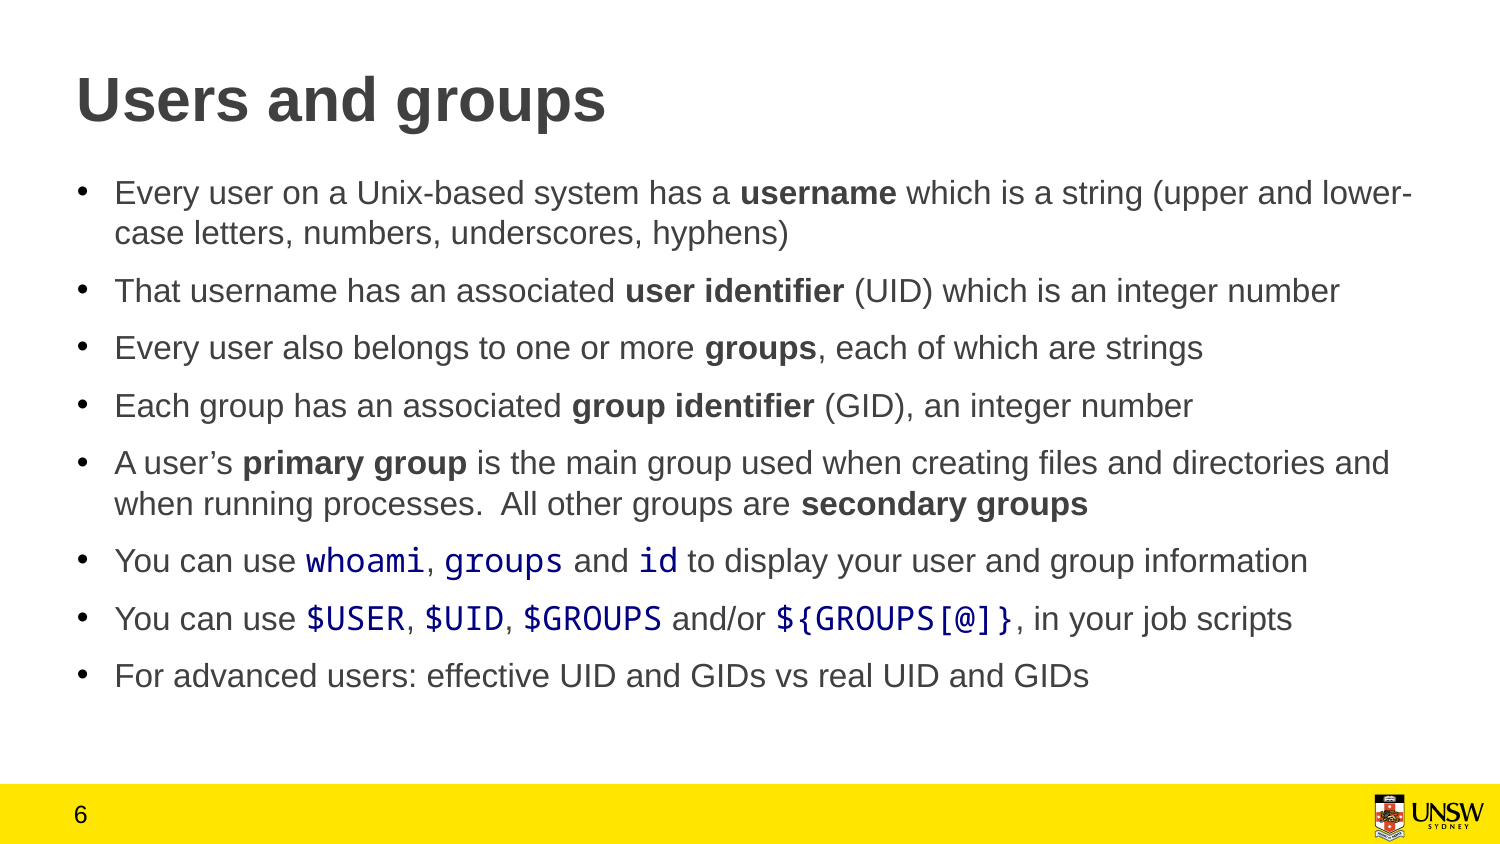

# Users and groups
Every user on a Unix-based system has a username which is a string (upper and lower-case letters, numbers, underscores, hyphens)
That username has an associated user identifier (UID) which is an integer number
Every user also belongs to one or more groups, each of which are strings
Each group has an associated group identifier (GID), an integer number
A user’s primary group is the main group used when creating files and directories and when running processes. All other groups are secondary groups
You can use whoami, groups and id to display your user and group information
You can use $USER, $UID, $GROUPS and/or ${GROUPS[@]}, in your job scripts
For advanced users: effective UID and GIDs vs real UID and GIDs